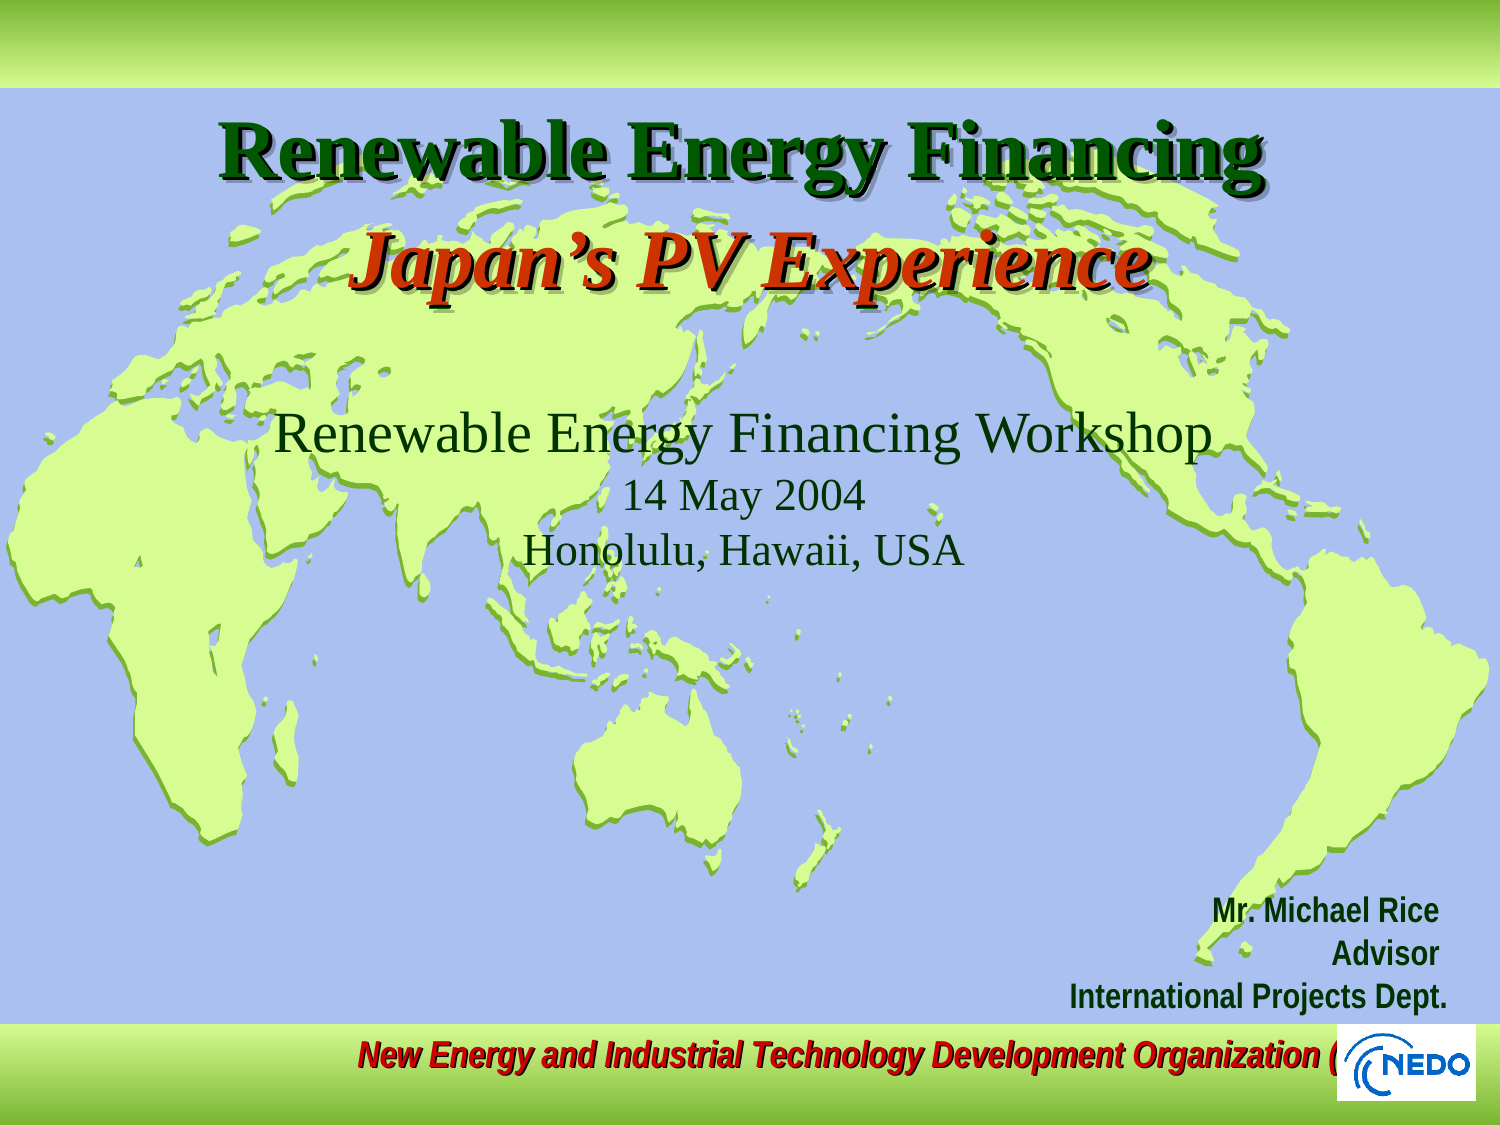

# Renewable Energy Financing Japan’s PV Experience
Renewable Energy Financing Workshop
14 May 2004
Honolulu, Hawaii, USA
Mr. Michael Rice
Advisor
 International Projects Dept.
 New Energy and Industrial Technology Development Organization (NEDO)